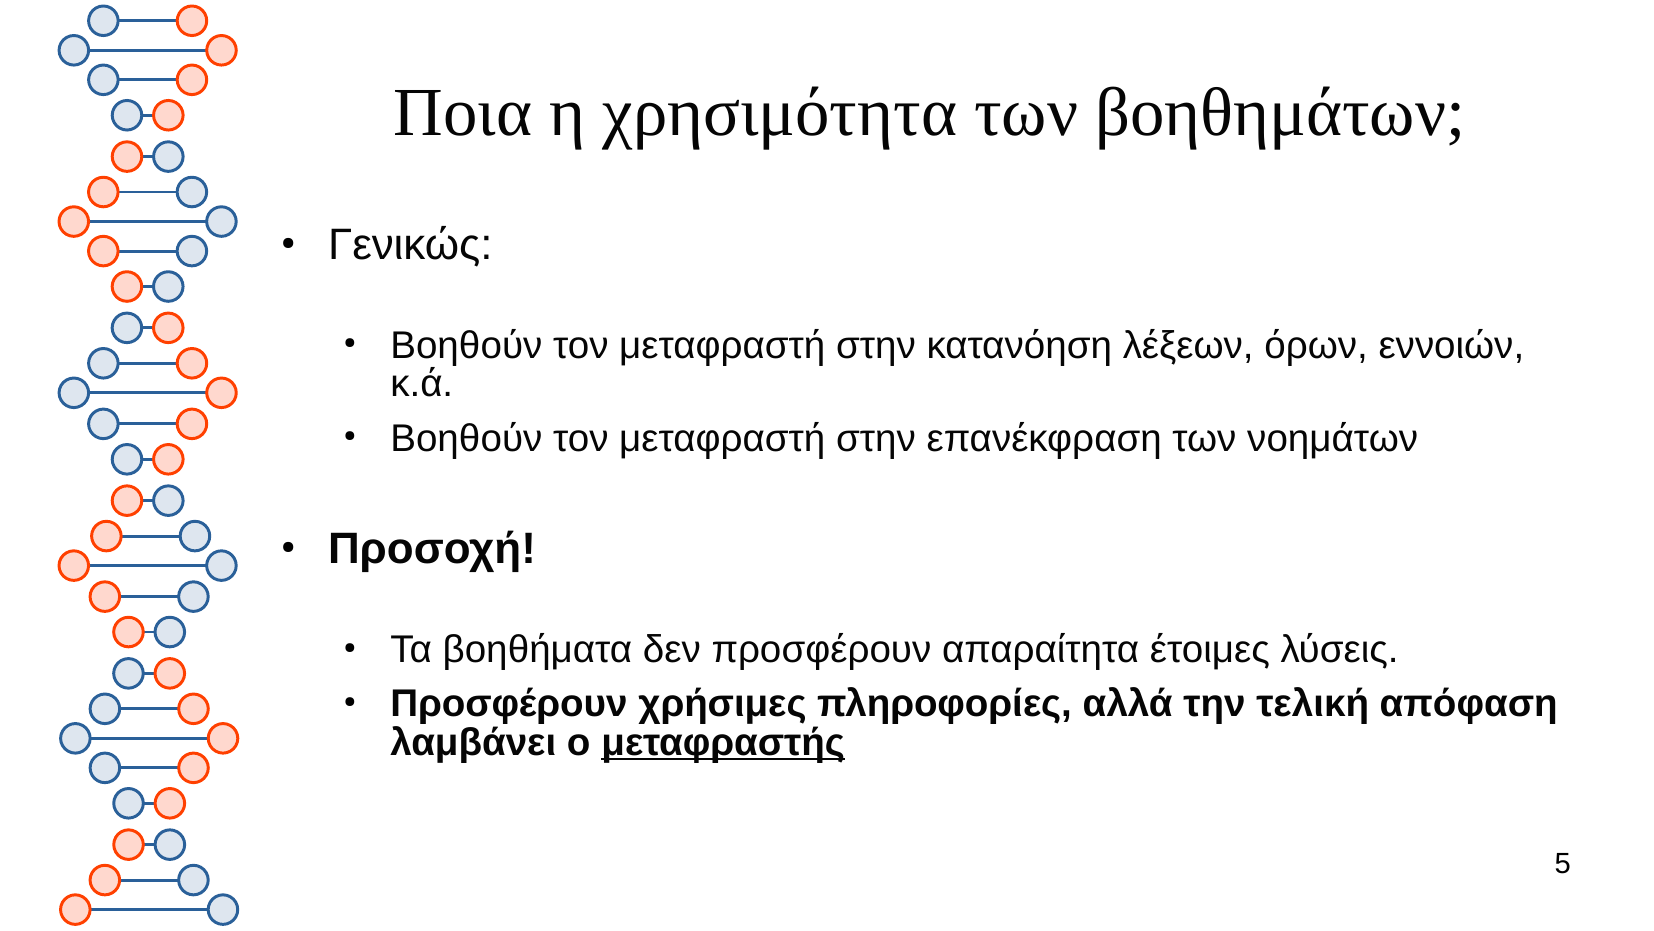

# Ποια η χρησιμότητα των βοηθημάτων;
Γενικώς:
Βοηθούν τον μεταφραστή στην κατανόηση λέξεων, όρων, εννοιών, κ.ά.
Βοηθούν τον μεταφραστή στην επανέκφραση των νοημάτων
Προσοχή!
Τα βοηθήματα δεν προσφέρουν απαραίτητα έτοιμες λύσεις.
Προσφέρουν χρήσιμες πληροφορίες, αλλά την τελική απόφαση λαμβάνει ο μεταφραστής
5